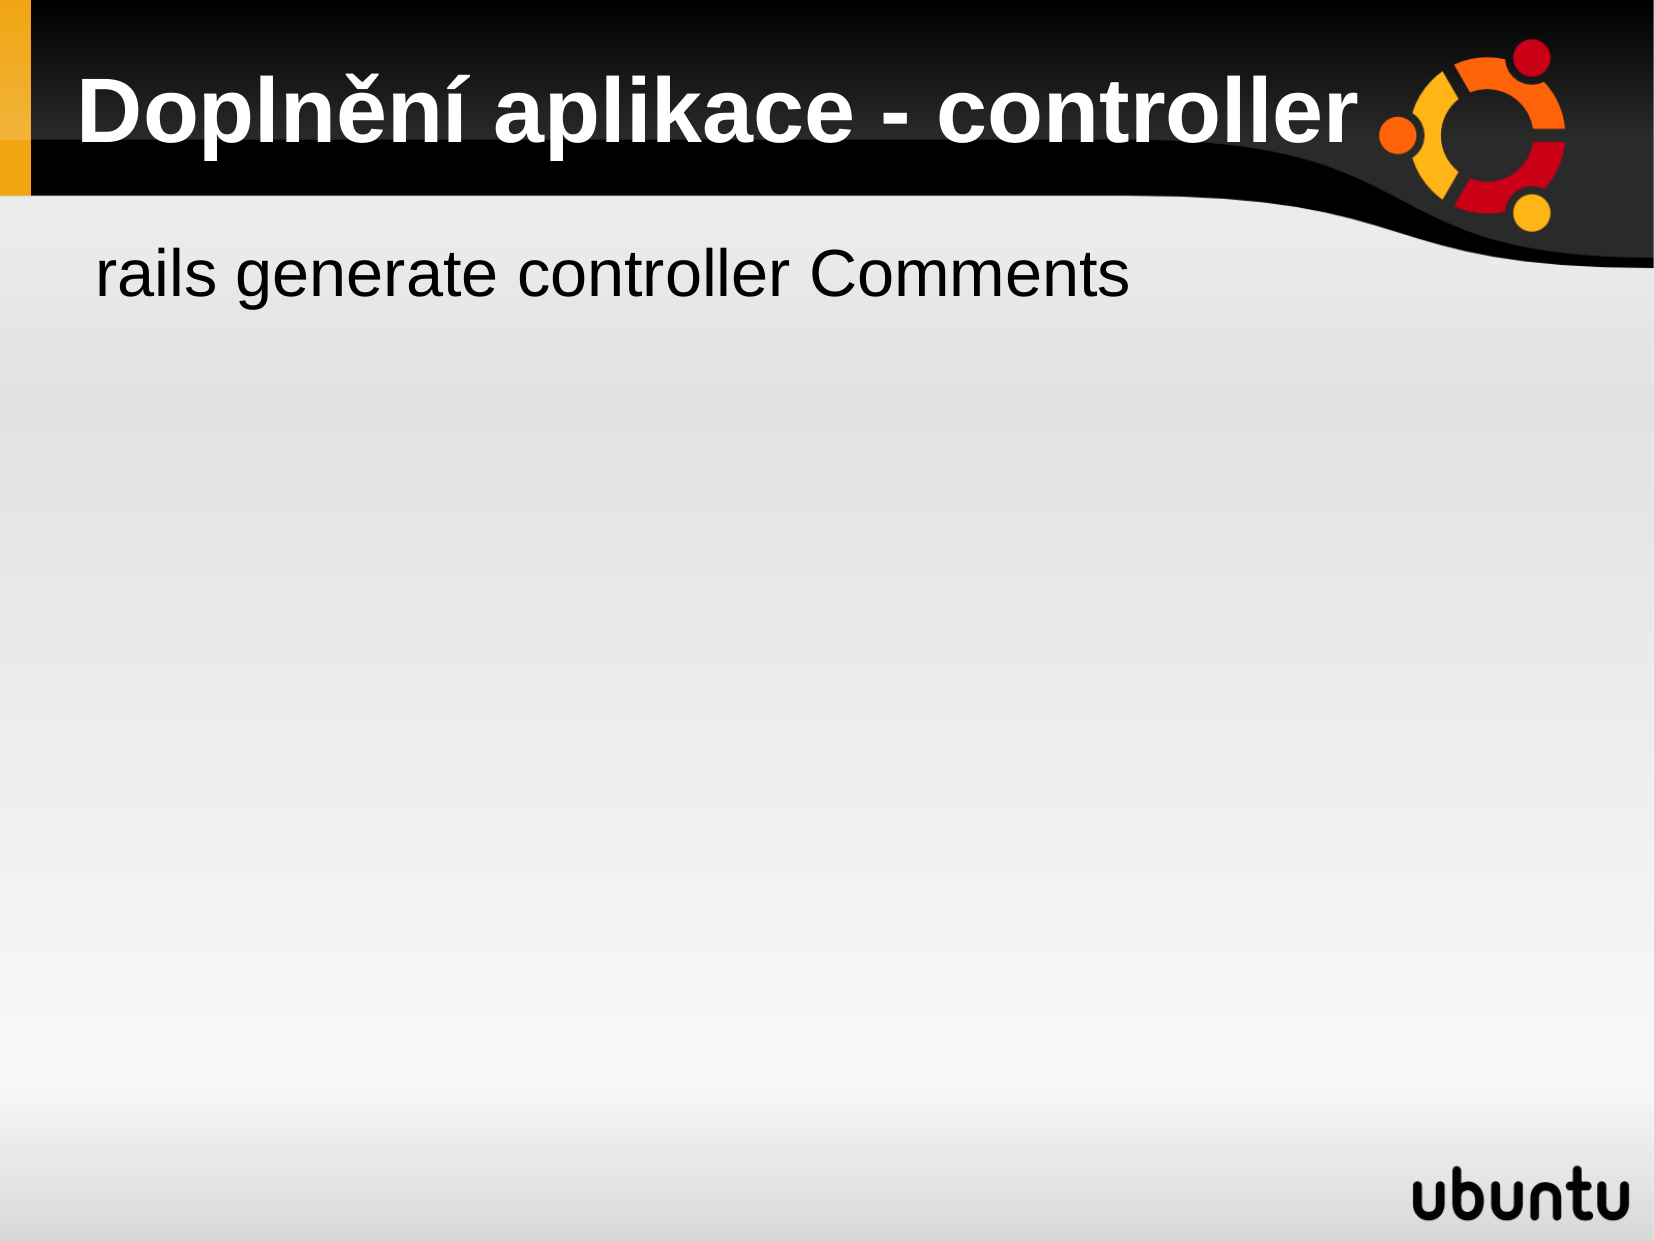

# Doplnění aplikace - controller
 rails generate controller Comments